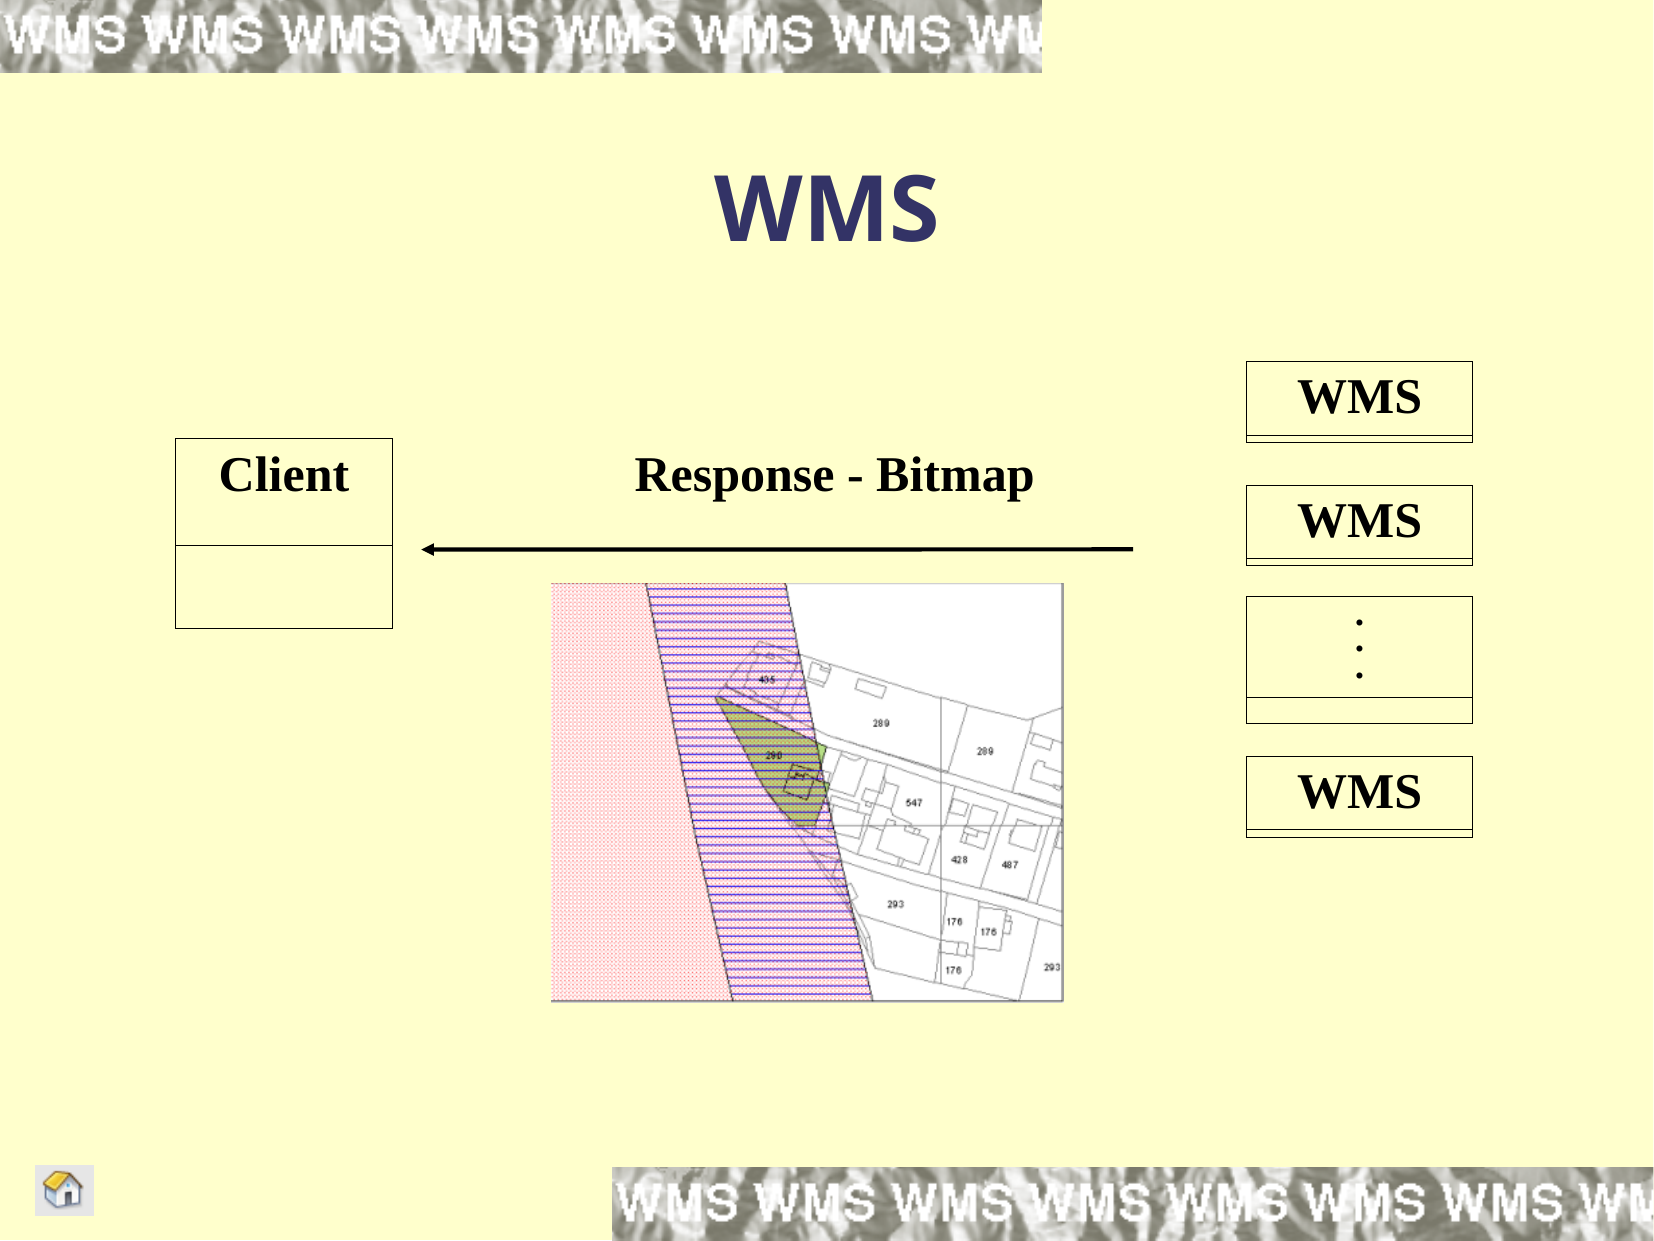

# WMS
WMS
WMS
.
.
.
WMS
Client
Response - Bitmap